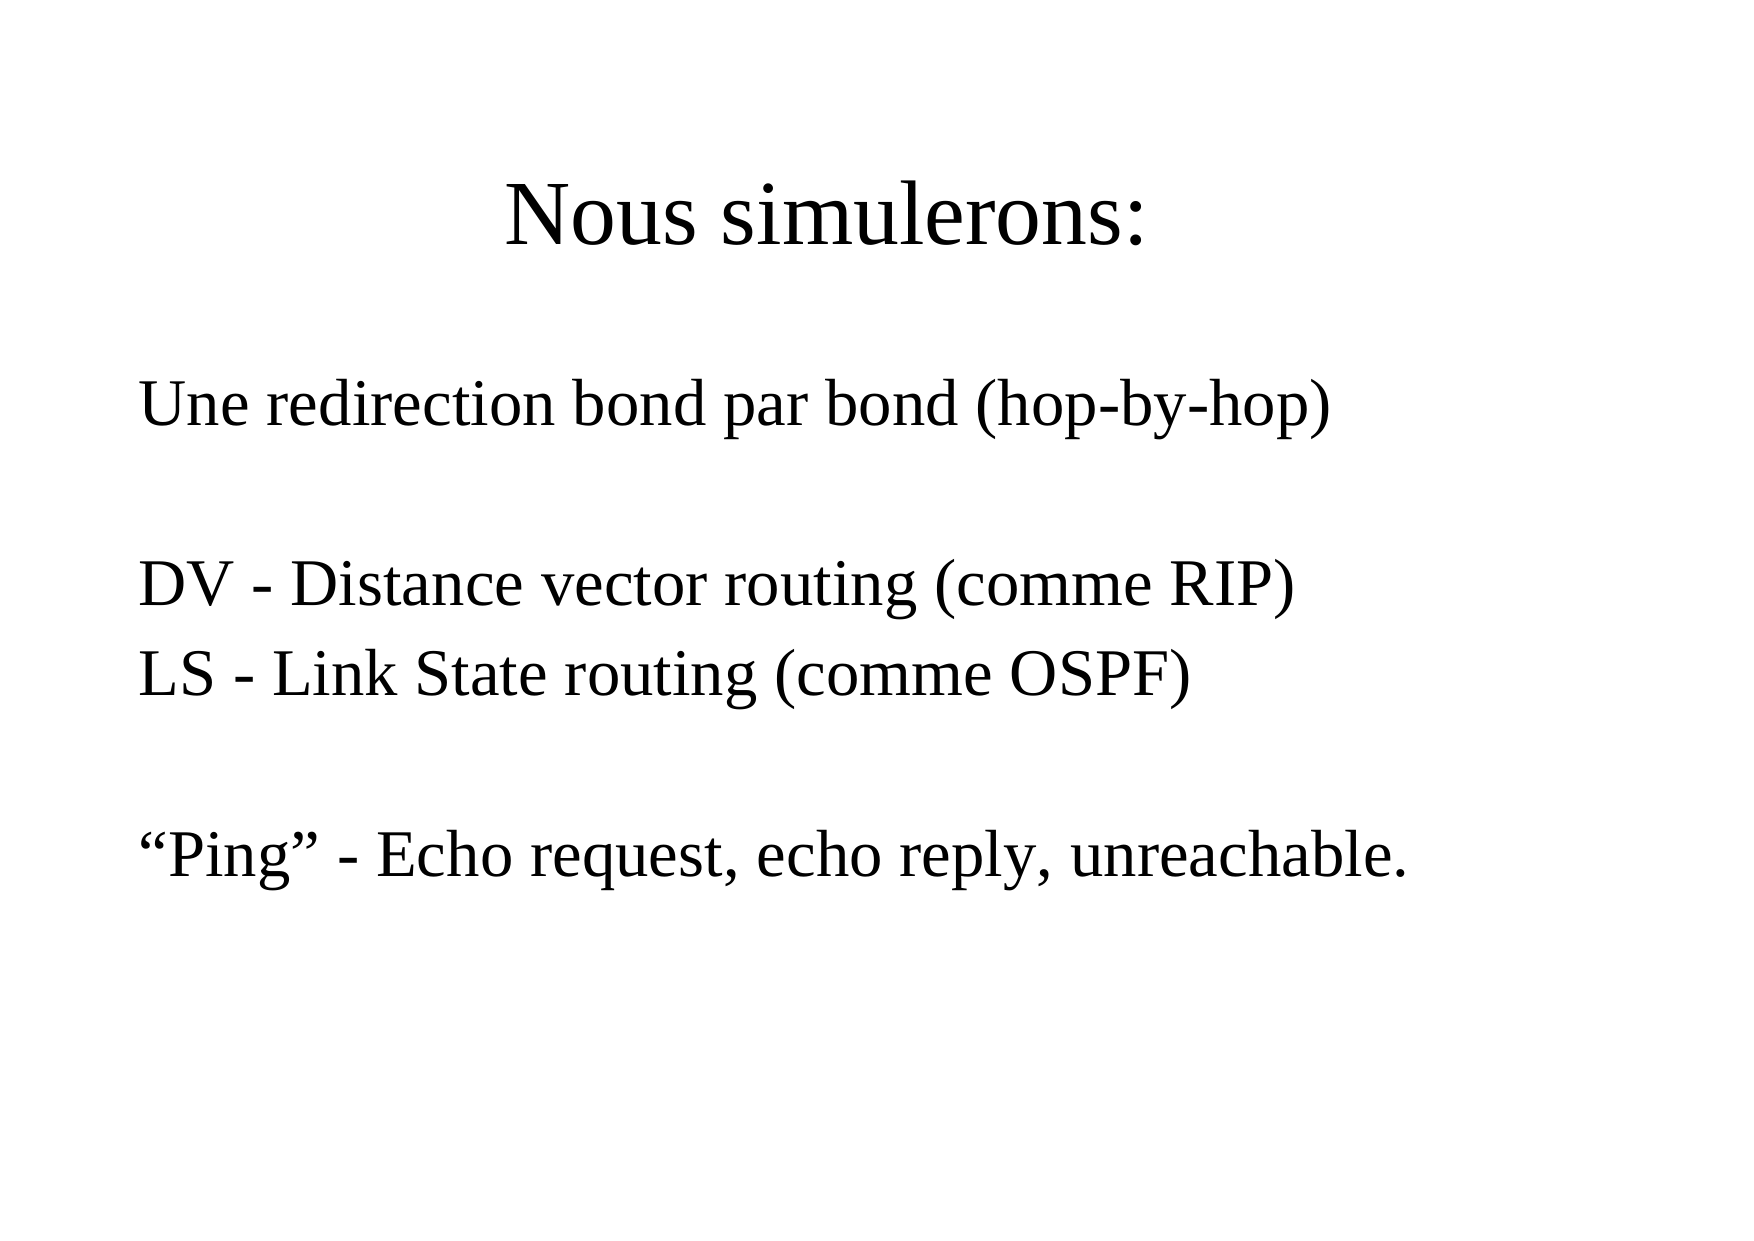

# Nous simulerons:
Une redirection bond par bond (hop-by-hop)
DV - Distance vector routing (comme RIP)
LS - Link State routing (comme OSPF)
“Ping” - Echo request, echo reply, unreachable.